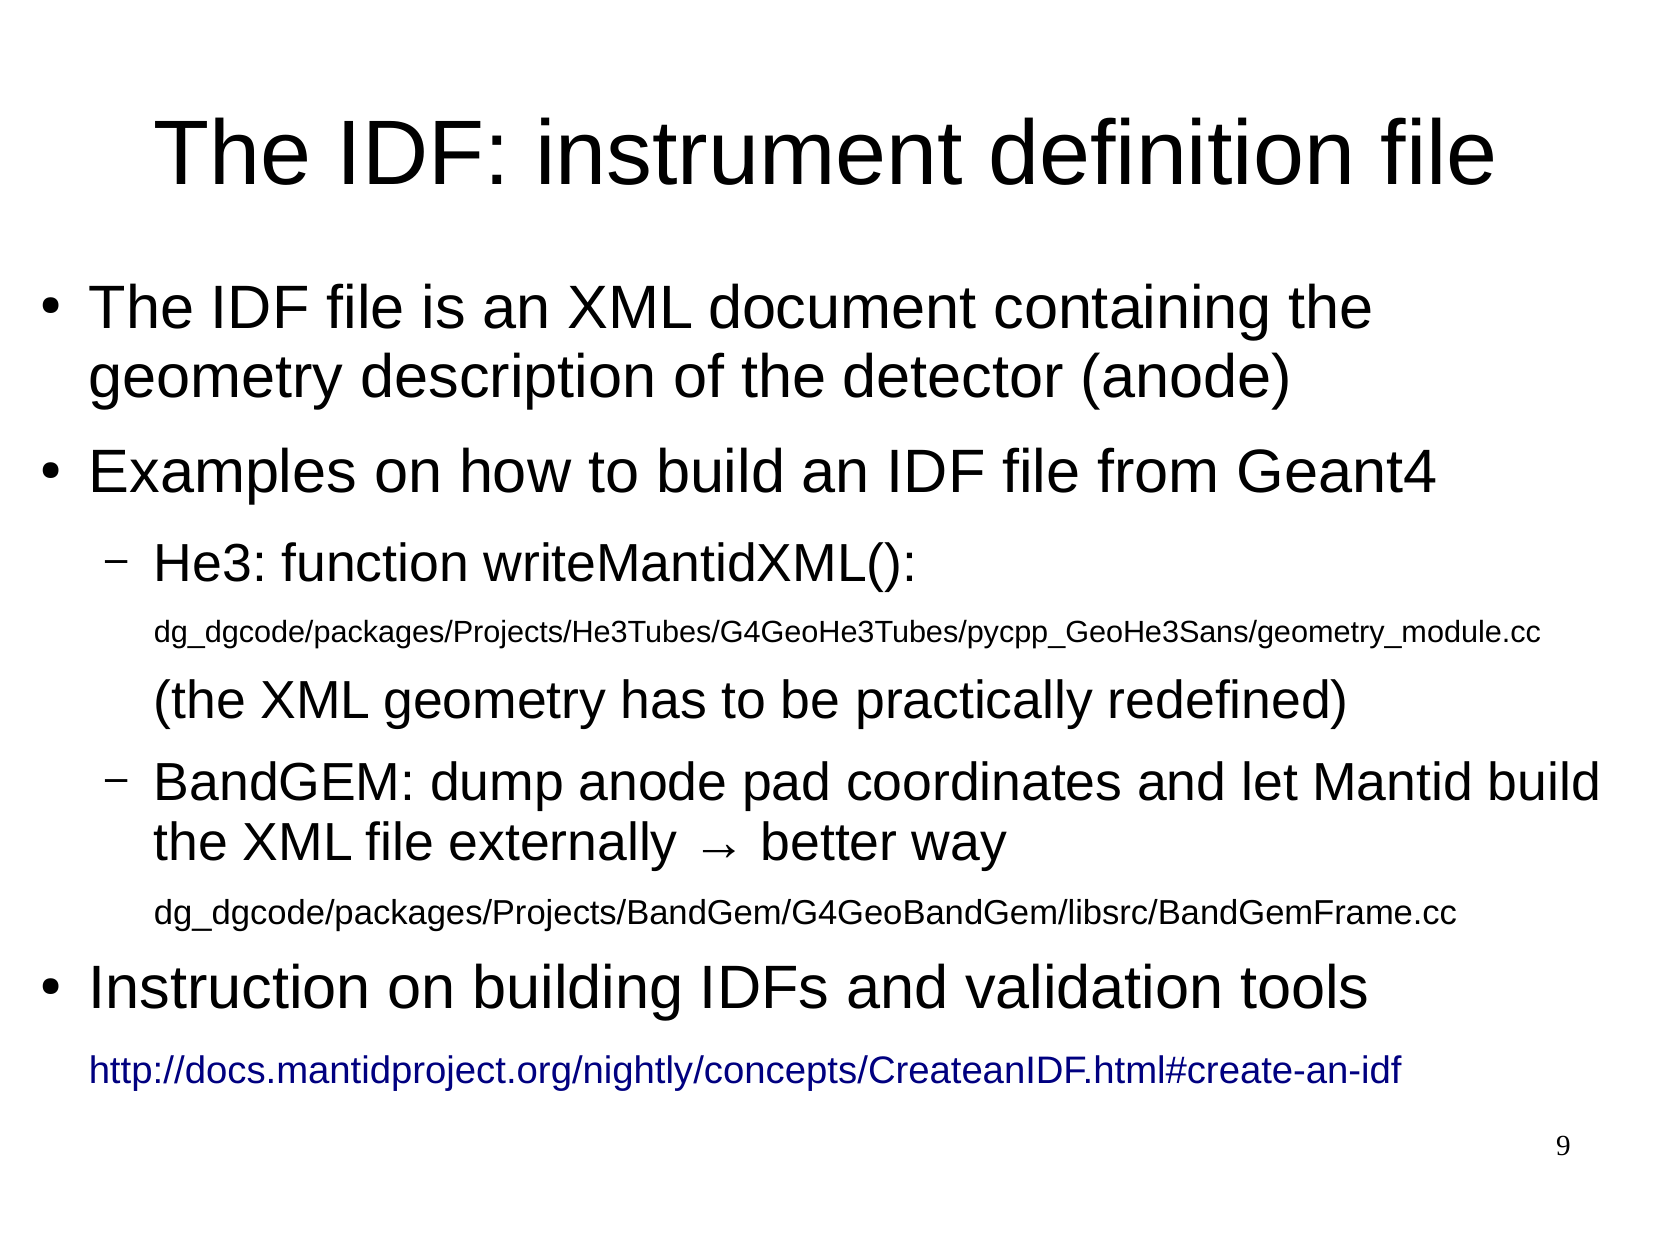

# The IDF: instrument definition file
The IDF file is an XML document containing the geometry description of the detector (anode)
Examples on how to build an IDF file from Geant4
He3: function writeMantidXML():
dg_dgcode/packages/Projects/He3Tubes/G4GeoHe3Tubes/pycpp_GeoHe3Sans/geometry_module.cc
(the XML geometry has to be practically redefined)
BandGEM: dump anode pad coordinates and let Mantid build the XML file externally → better way
dg_dgcode/packages/Projects/BandGem/G4GeoBandGem/libsrc/BandGemFrame.cc
Instruction on building IDFs and validation tools
http://docs.mantidproject.org/nightly/concepts/CreateanIDF.html#create-an-idf
9